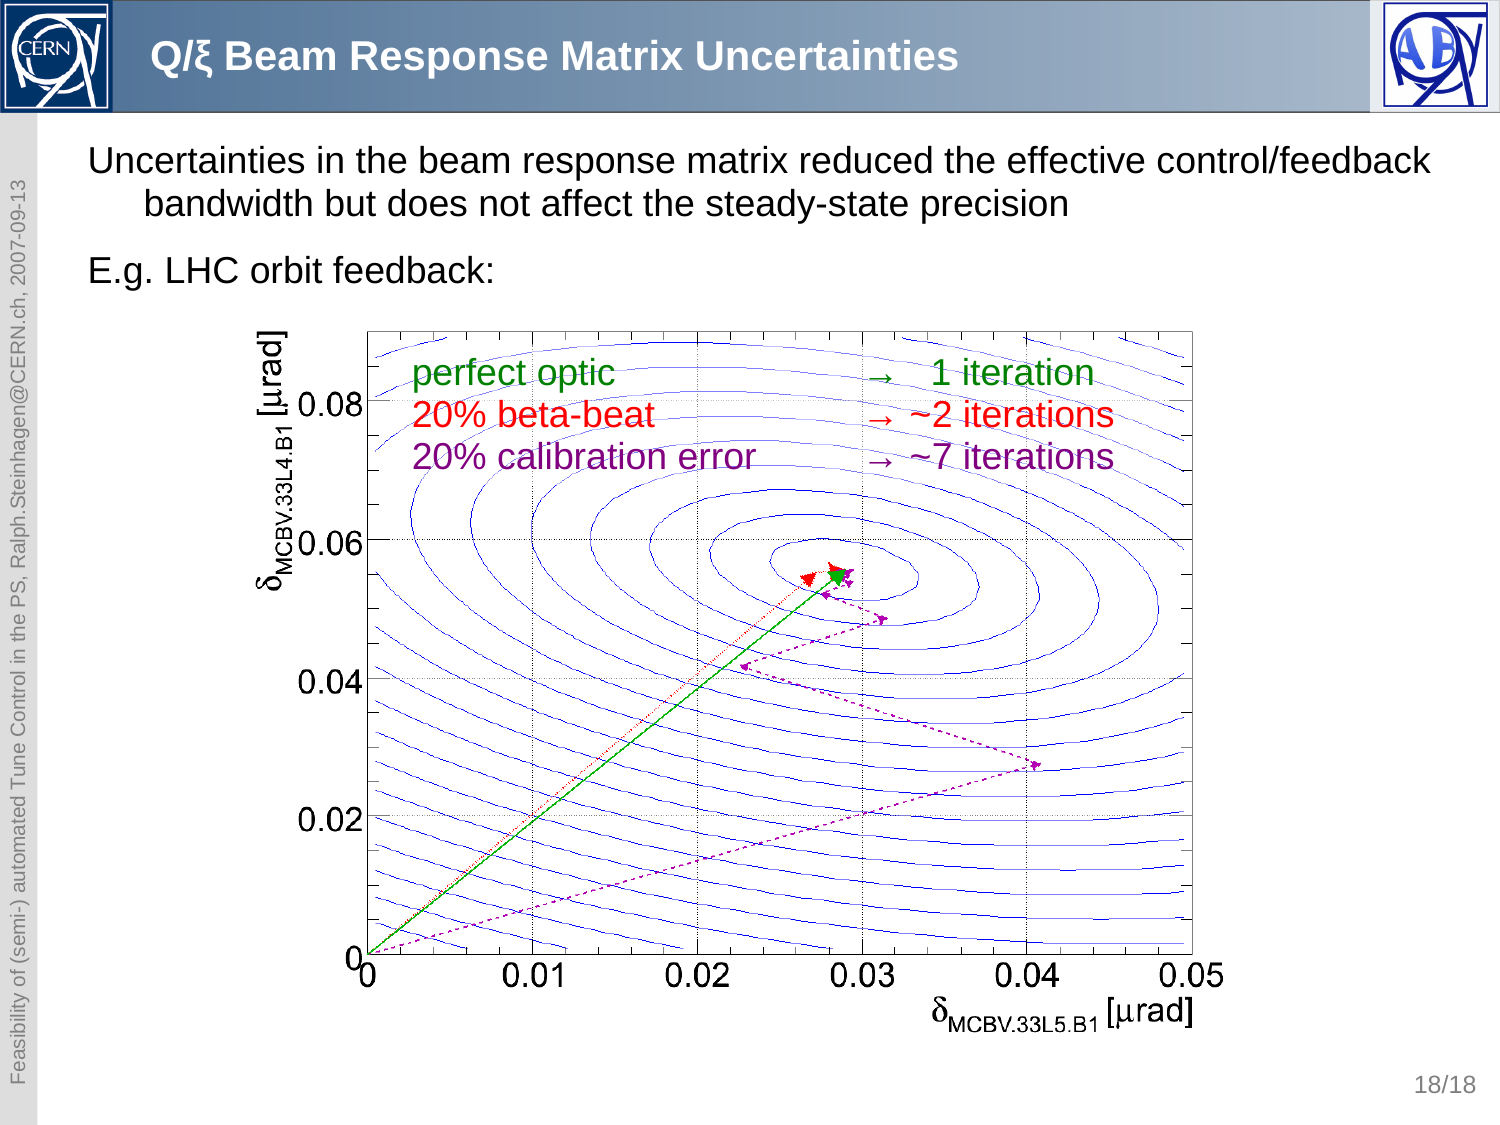

# Q/ξ Beam Response Matrix Uncertainties
Uncertainties in the beam response matrix reduced the effective control/feedback bandwidth but does not affect the steady-state precision
E.g. LHC orbit feedback:
perfect optic		→ 1 iteration
20% beta-beat		→ ~2 iterations
20% calibration error 	→ ~7 iterations